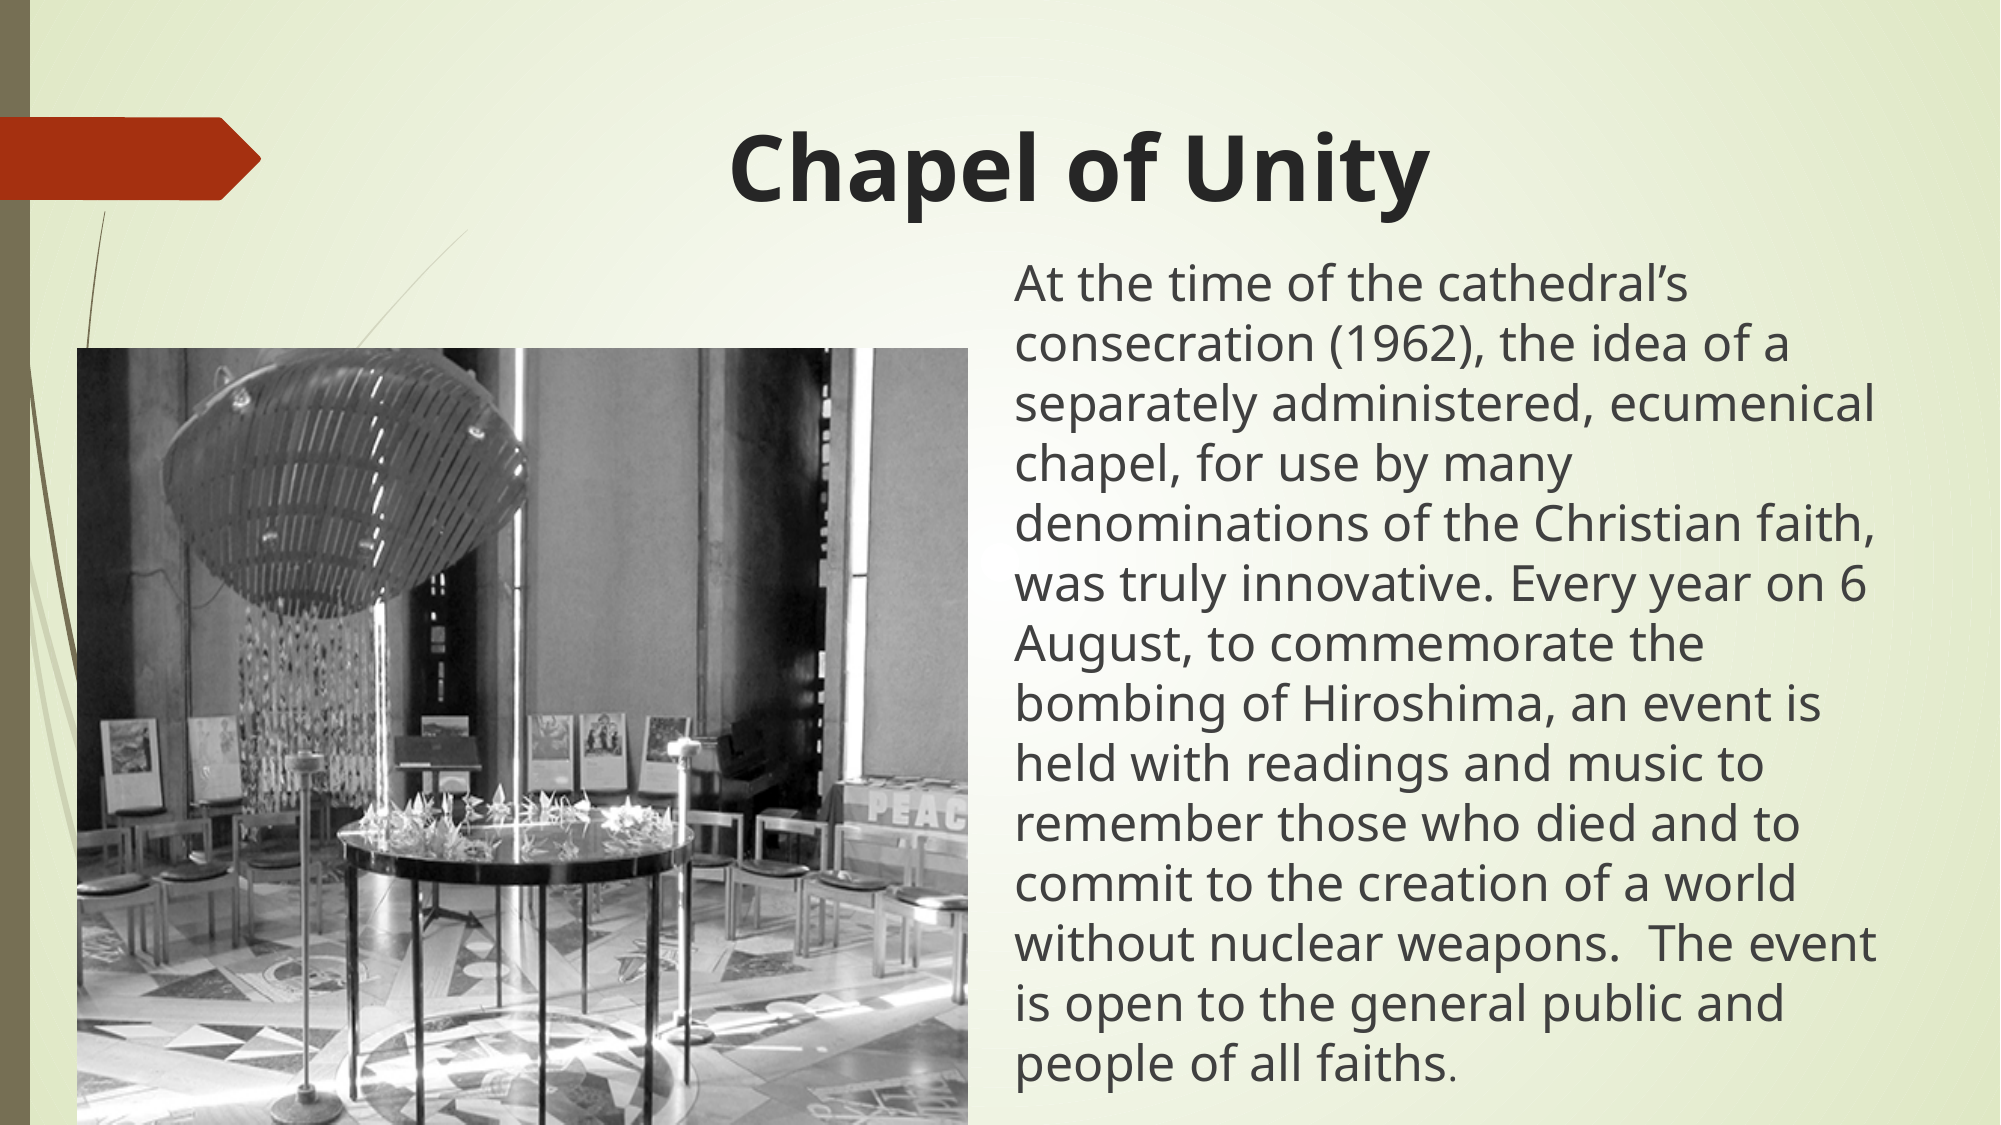

# Chapel of Unity
At the time of the cathedral’s consecration (1962), the idea of a separately administered, ecumenical chapel, for use by many denominations of the Christian faith, was truly innovative. Every year on 6 August, to commemorate the bombing of Hiroshima, an event is held with readings and music to remember those who died and to commit to the creation of a world without nuclear weapons. The event is open to the general public and people of all faiths.